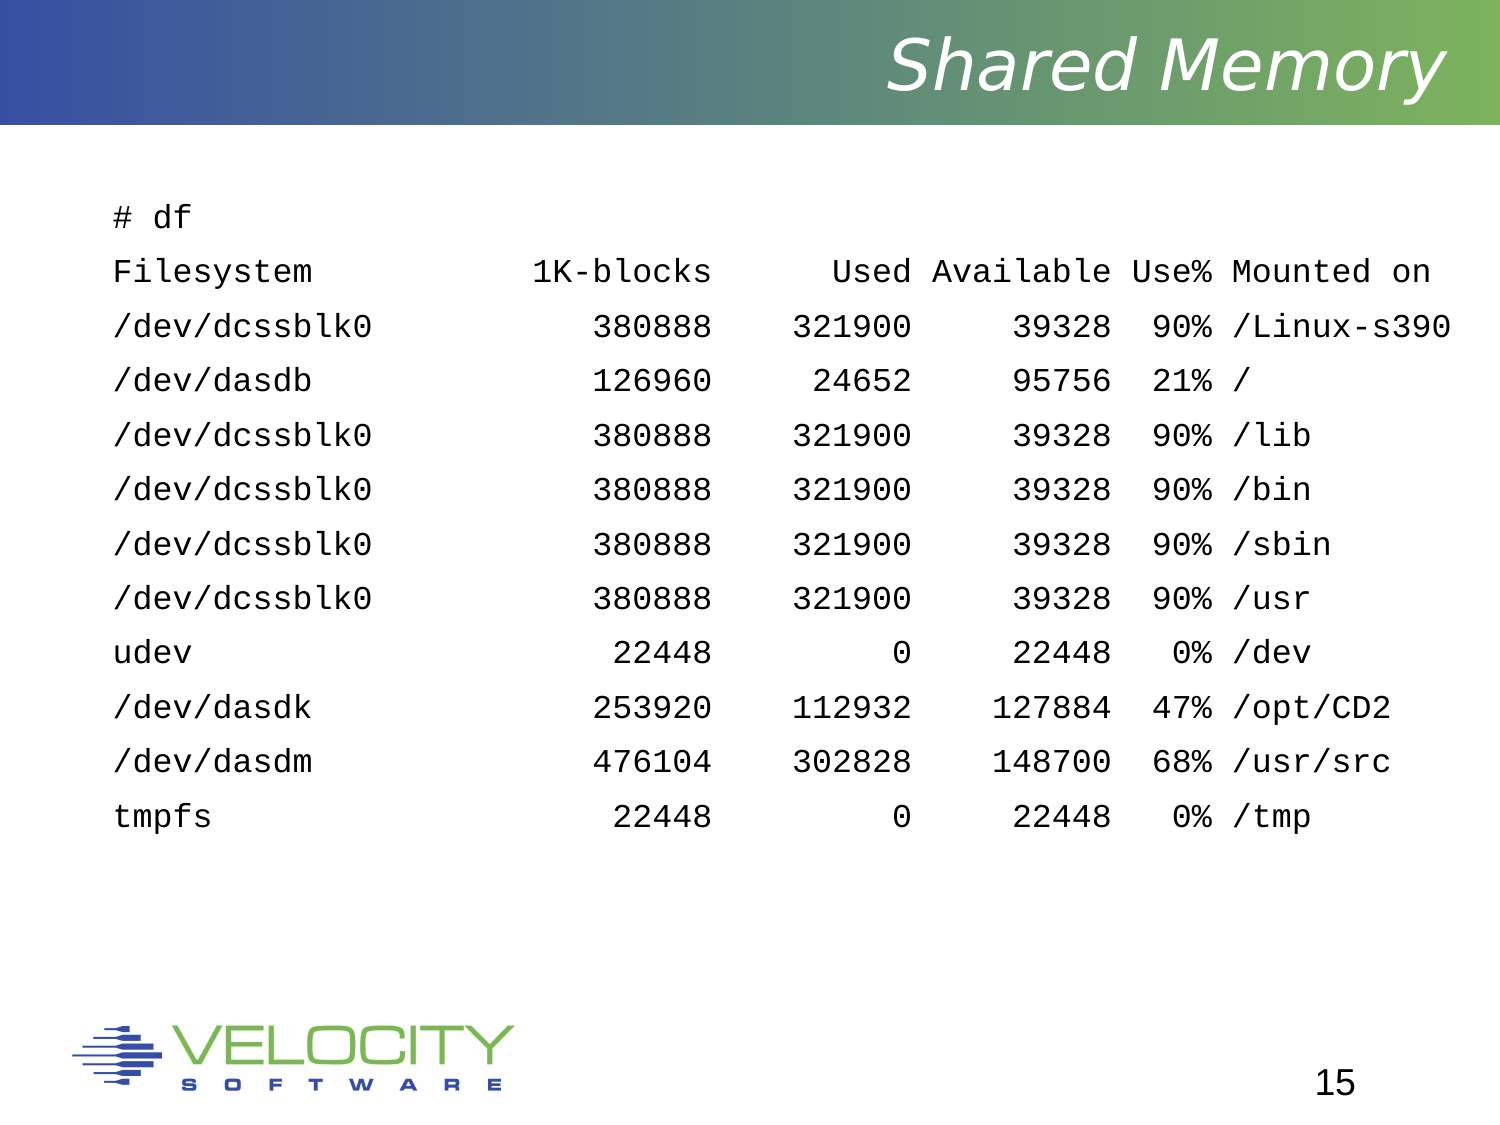

# Shared Memory
# df
Filesystem 1K-blocks Used Available Use% Mounted on
/dev/dcssblk0 380888 321900 39328 90% /Linux-s390
/dev/dasdb 126960 24652 95756 21% /
/dev/dcssblk0 380888 321900 39328 90% /lib
/dev/dcssblk0 380888 321900 39328 90% /bin
/dev/dcssblk0 380888 321900 39328 90% /sbin
/dev/dcssblk0 380888 321900 39328 90% /usr
udev 22448 0 22448 0% /dev
/dev/dasdk 253920 112932 127884 47% /opt/CD2
/dev/dasdm 476104 302828 148700 68% /usr/src
tmpfs 22448 0 22448 0% /tmp
15